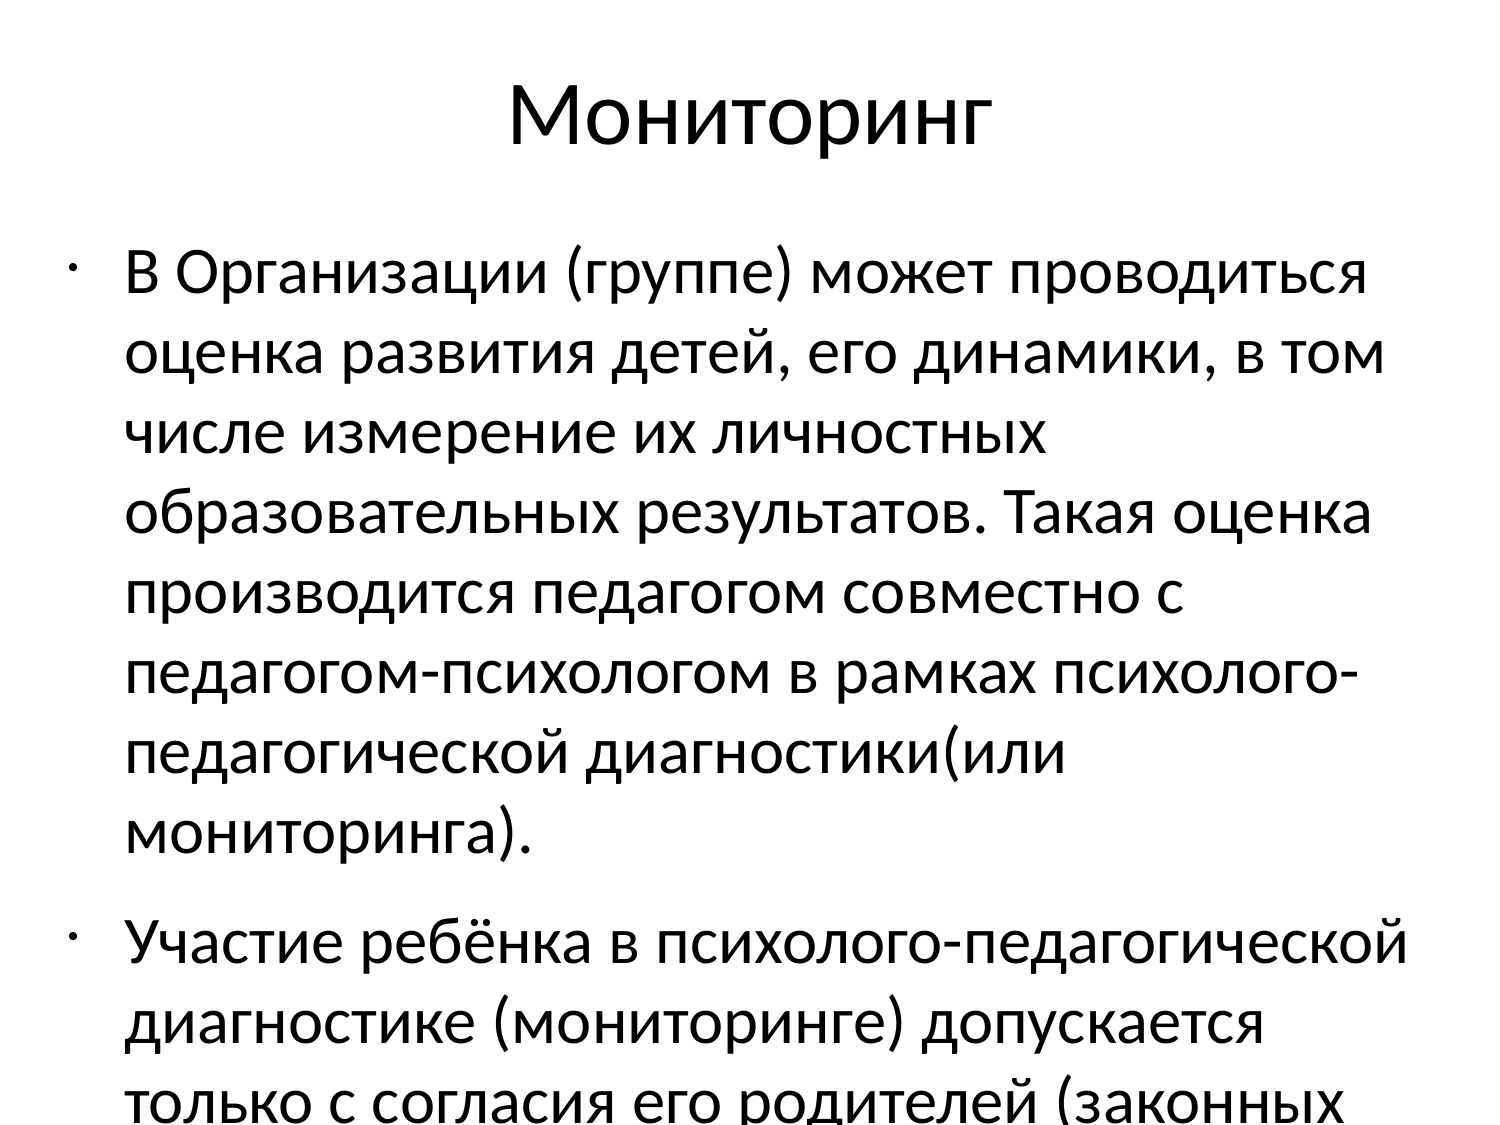

# Мониторинг
В Организации (группе) может проводиться оценка развития детей, его динамики, в том числе измерение их личностных образовательных результатов. Такая оценка производится педагогом совместно с педагогом-психологом в рамках психолого-педагогической диагностики(или мониторинга).
Участие ребёнка в психолого-педагогической диагностике (мониторинге) допускается только с согласия его родителей (законных представителей).
Результаты психолого-педагогической диагностики (мониторинга) могут использоваться исключительно для решения образовательных задач:
- индивидуализации образования
оптимизации работы с группой детей
(Требования к психолого-педагогическим условиям п.4)